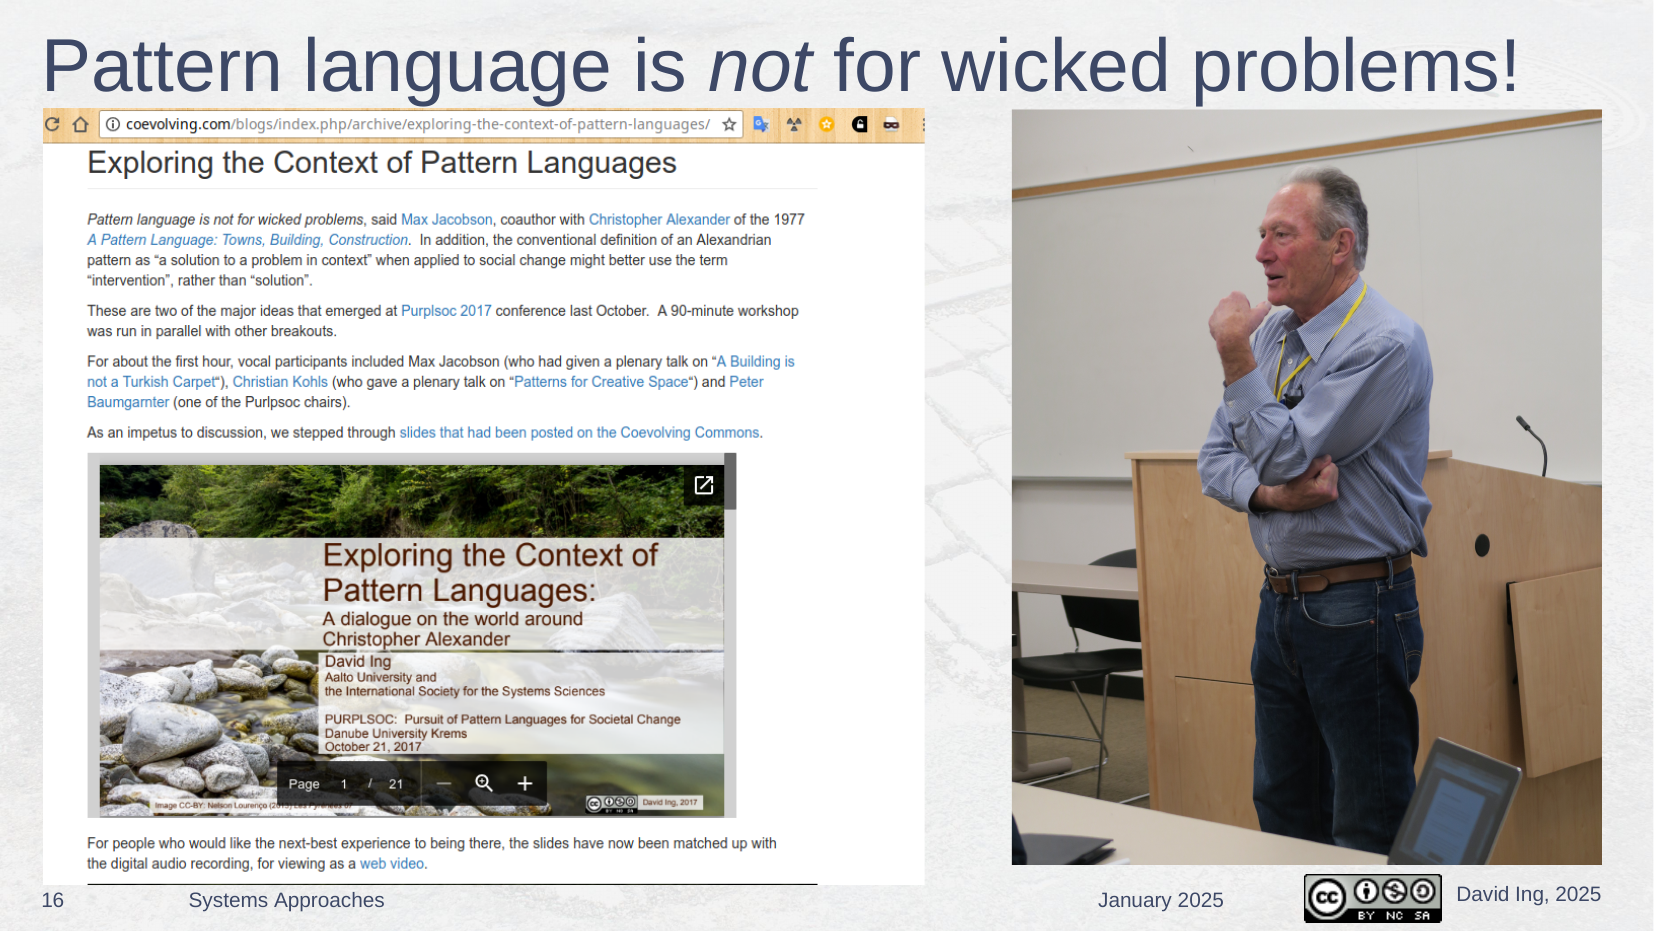

# Pattern language is not for wicked problems!
Systems Approaches
January 2025